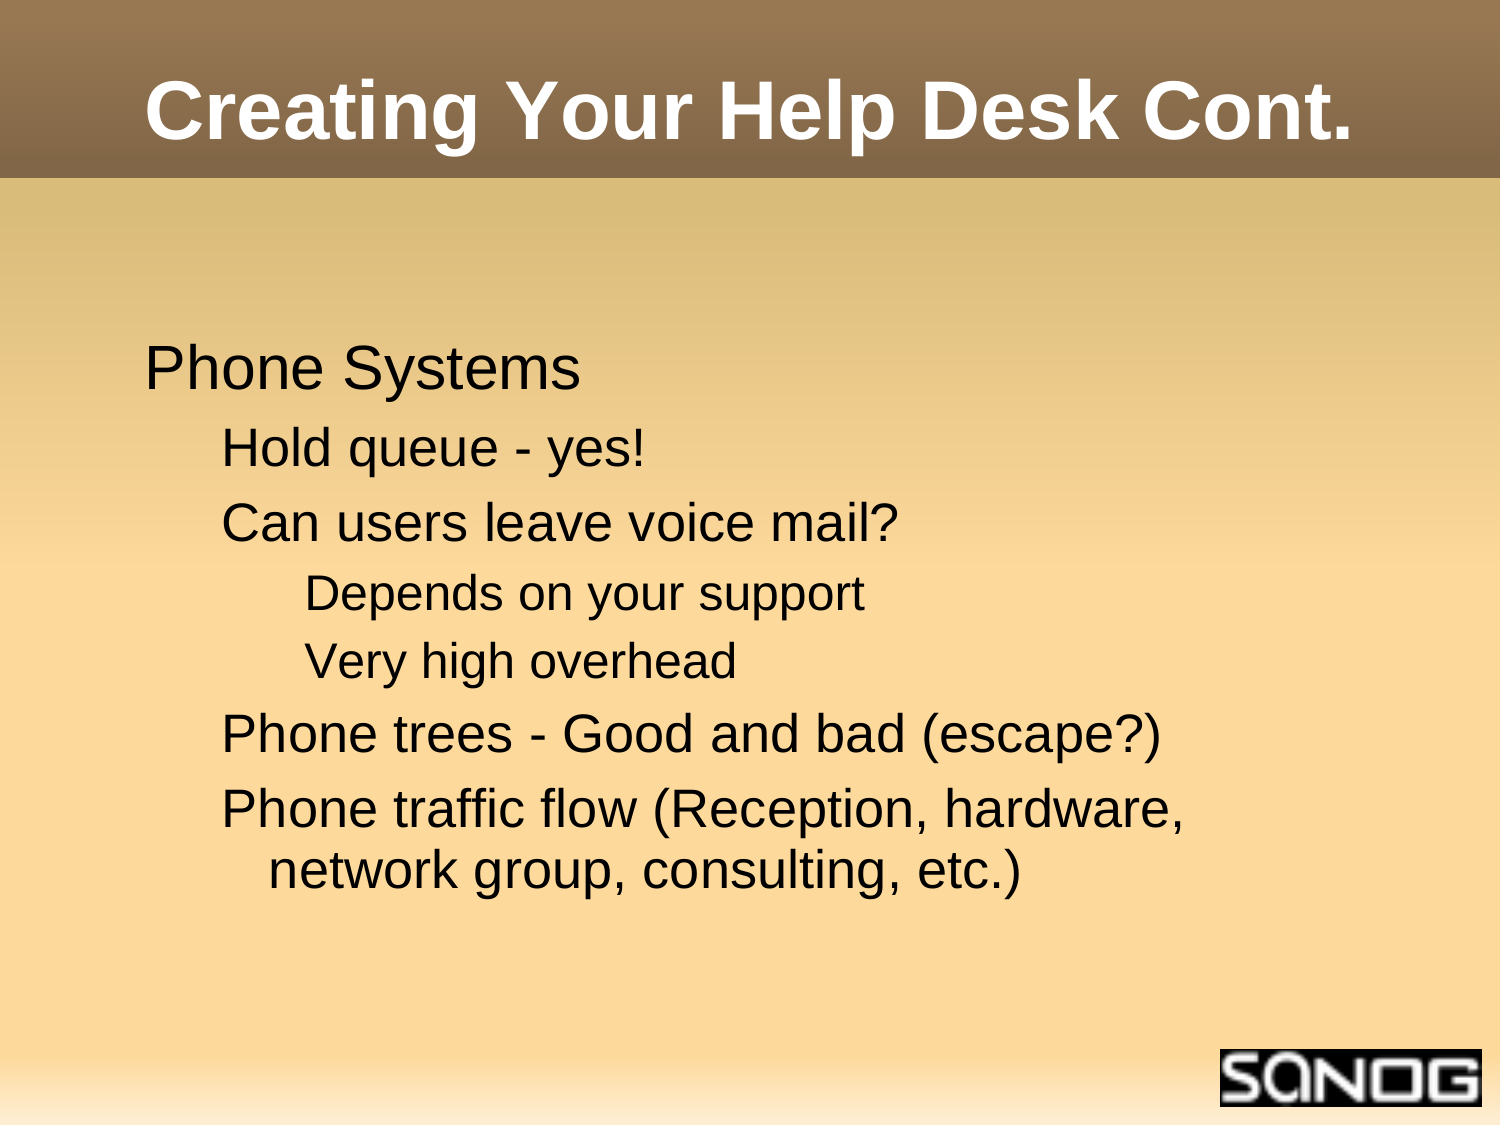

# Creating Your Help Desk Cont.
Phone Systems
Hold queue - yes!
Can users leave voice mail?
Depends on your support
Very high overhead
Phone trees - Good and bad (escape?)
Phone traffic flow (Reception, hardware, network group, consulting, etc.)